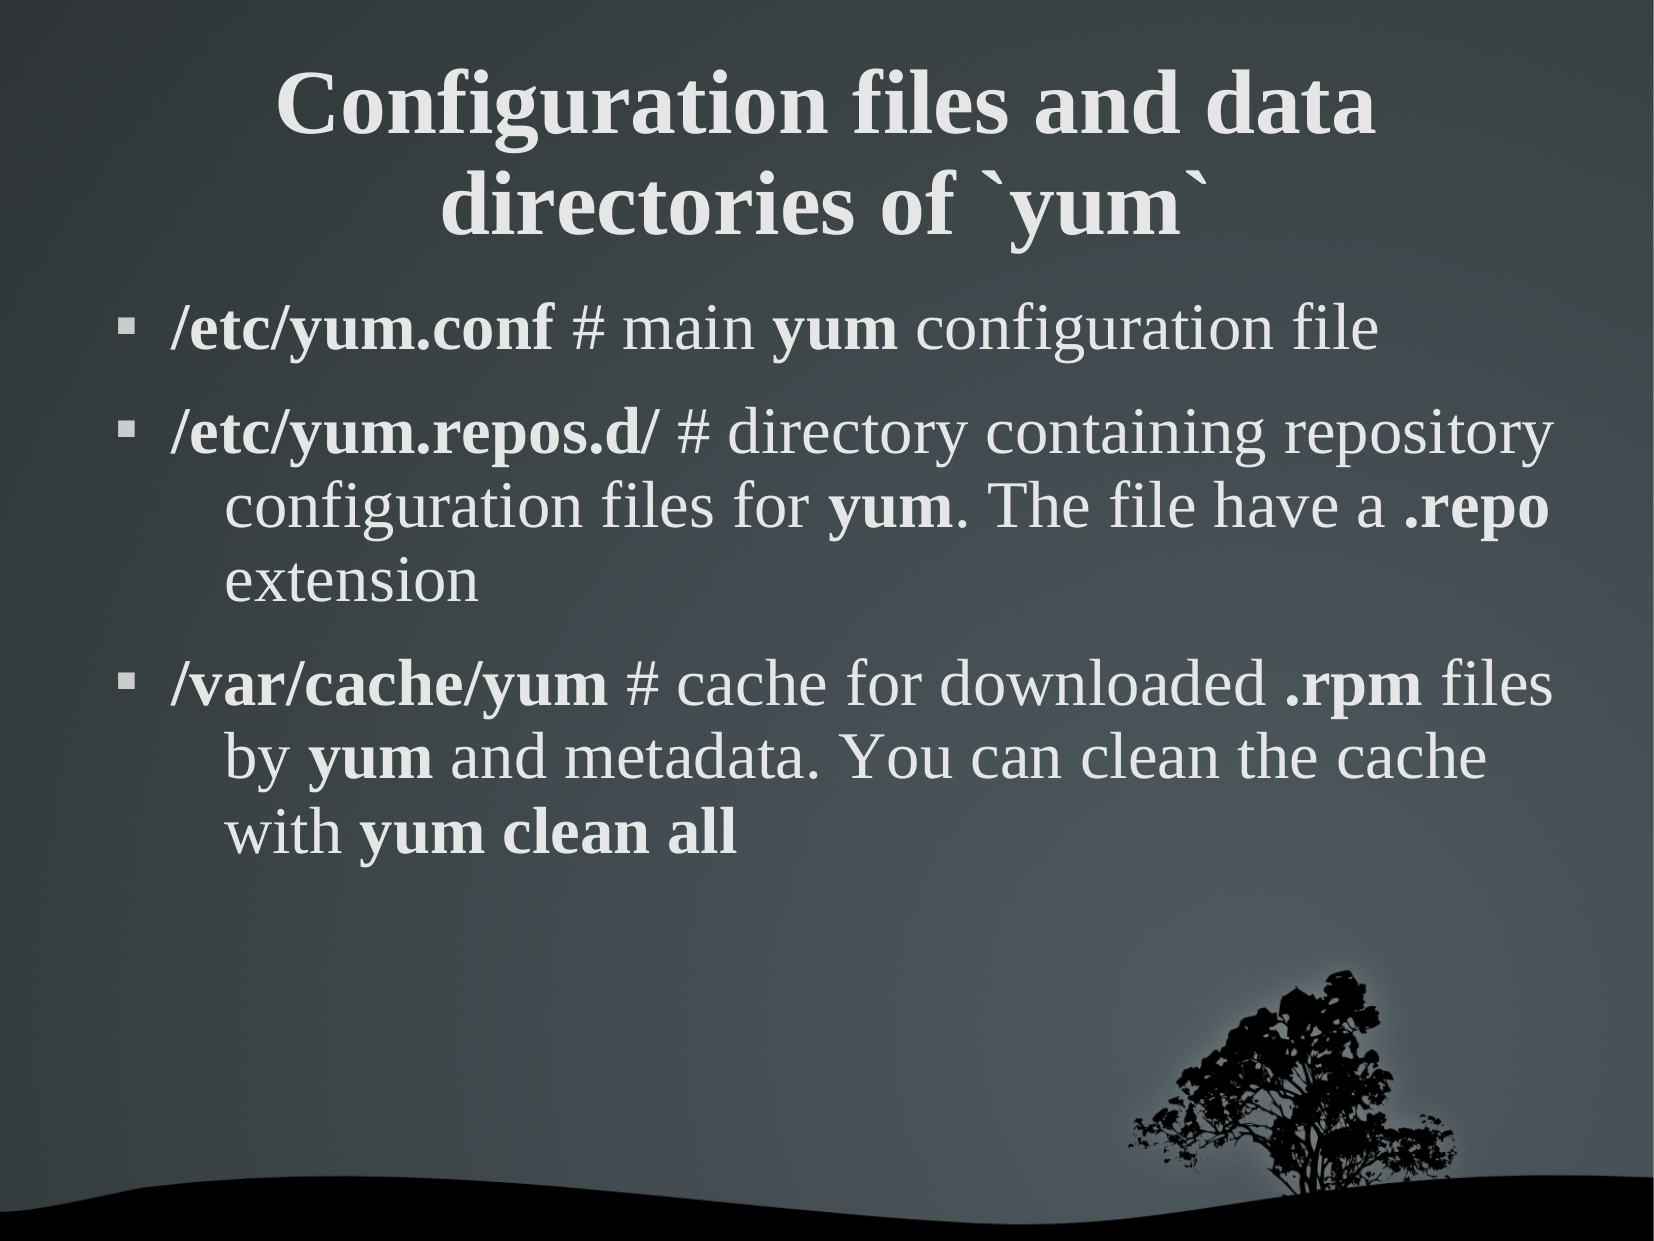

# Configuration files and data directories of `yum`
/etc/yum.conf # main yum configuration file
/etc/yum.repos.d/ # directory containing repository configuration files for yum. The file have a .repo extension
/var/cache/yum # cache for downloaded .rpm files by yum and metadata. You can clean the cache with yum clean all